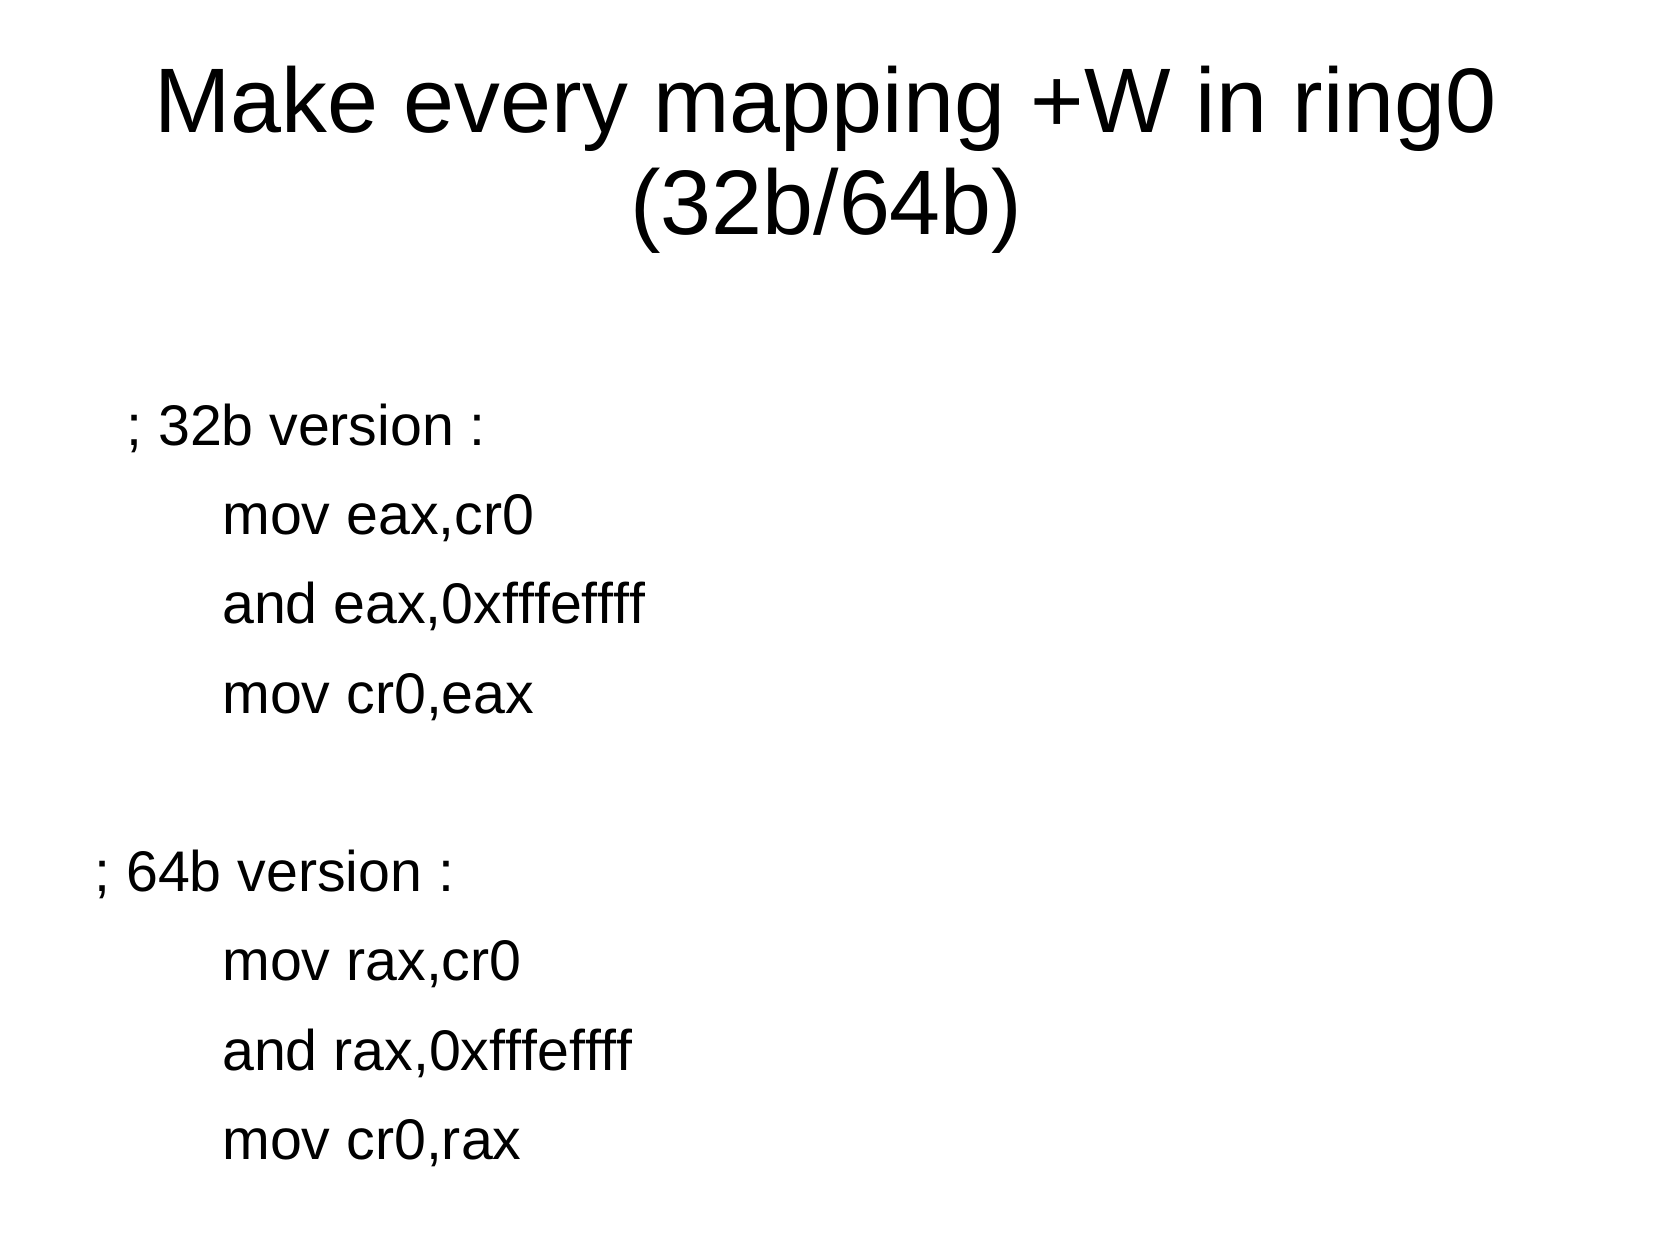

# Make every mapping +W in ring0 (32b/64b)
  ; 32b version :
 mov eax,cr0
 and eax,0xfffeffff
 mov cr0,eax
; 64b version :
 mov rax,cr0
 and rax,0xfffeffff
 mov cr0,rax